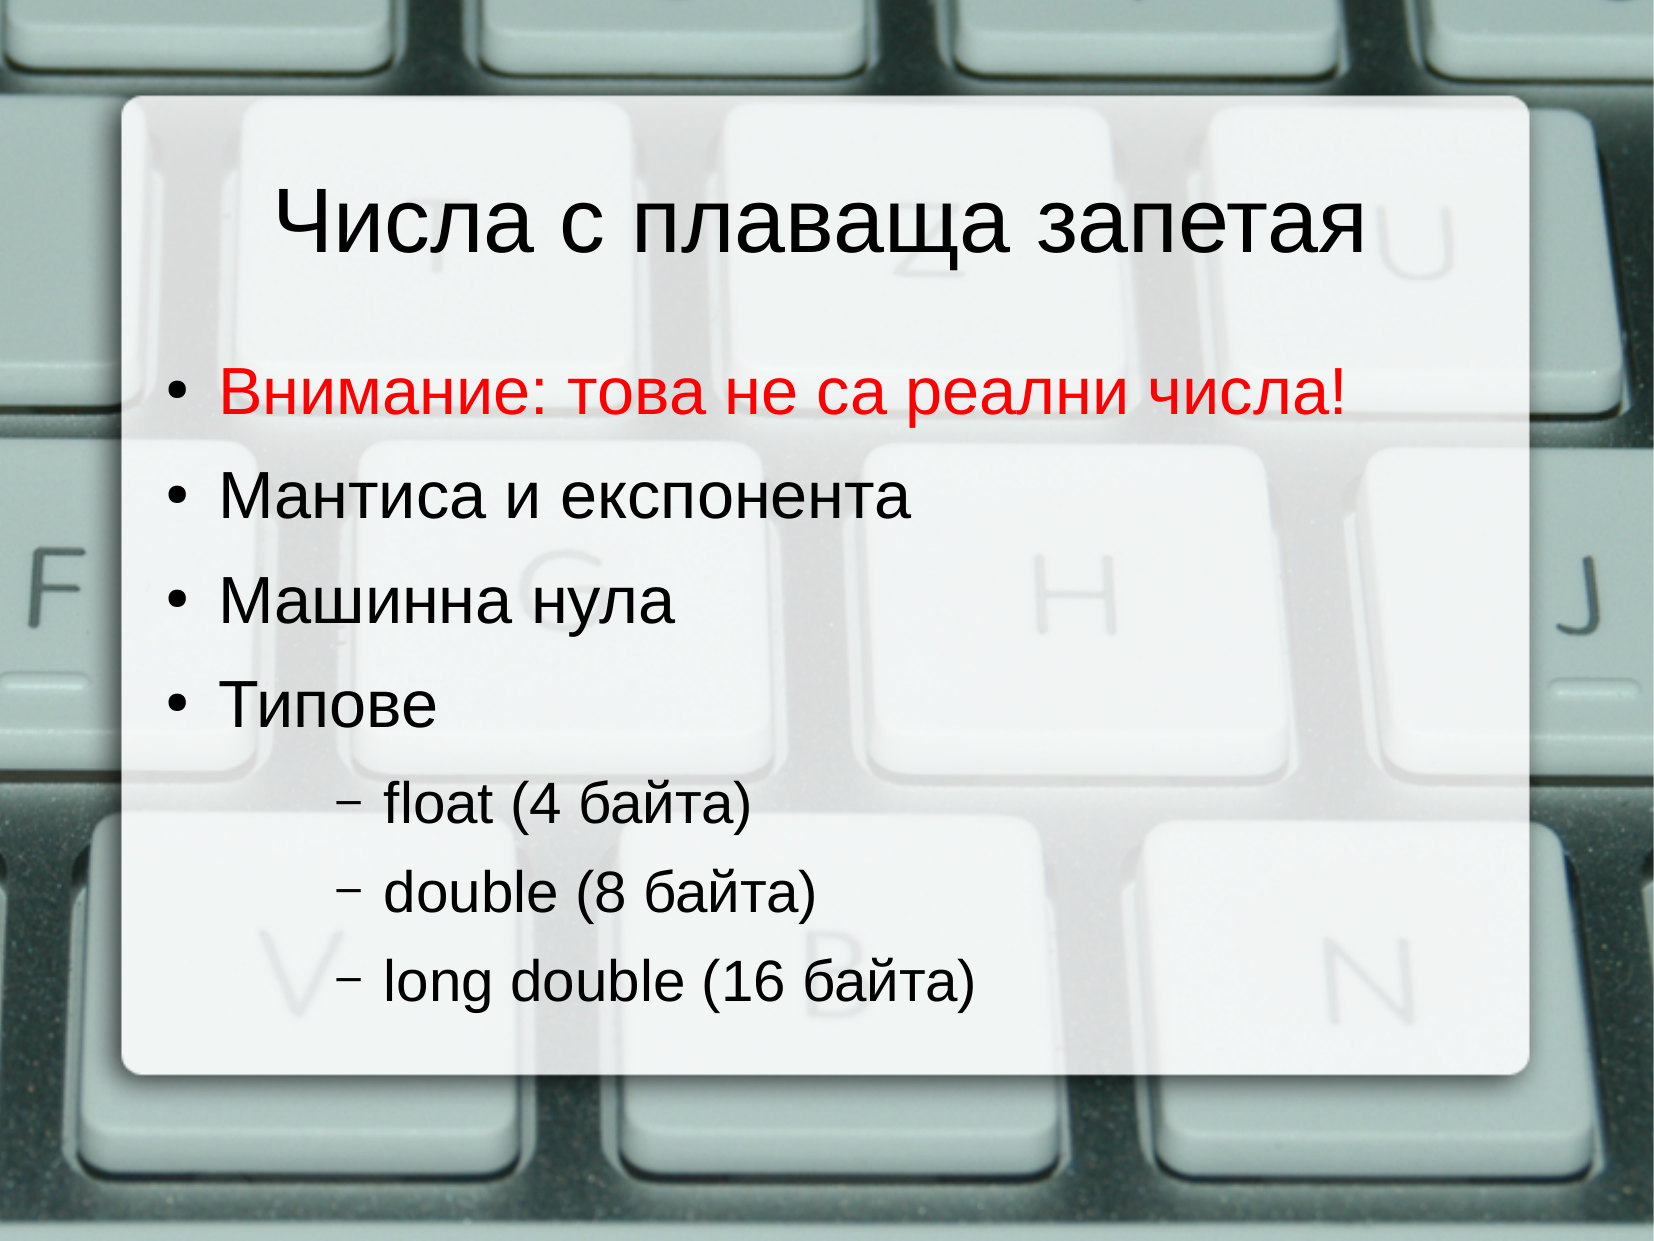

# Числа с плаваща запетая
Внимание: това не са реални числа!
Мантиса и експонента
Машинна нула
Типове
float (4 байта)
double (8 байта)
long double (16 байта)